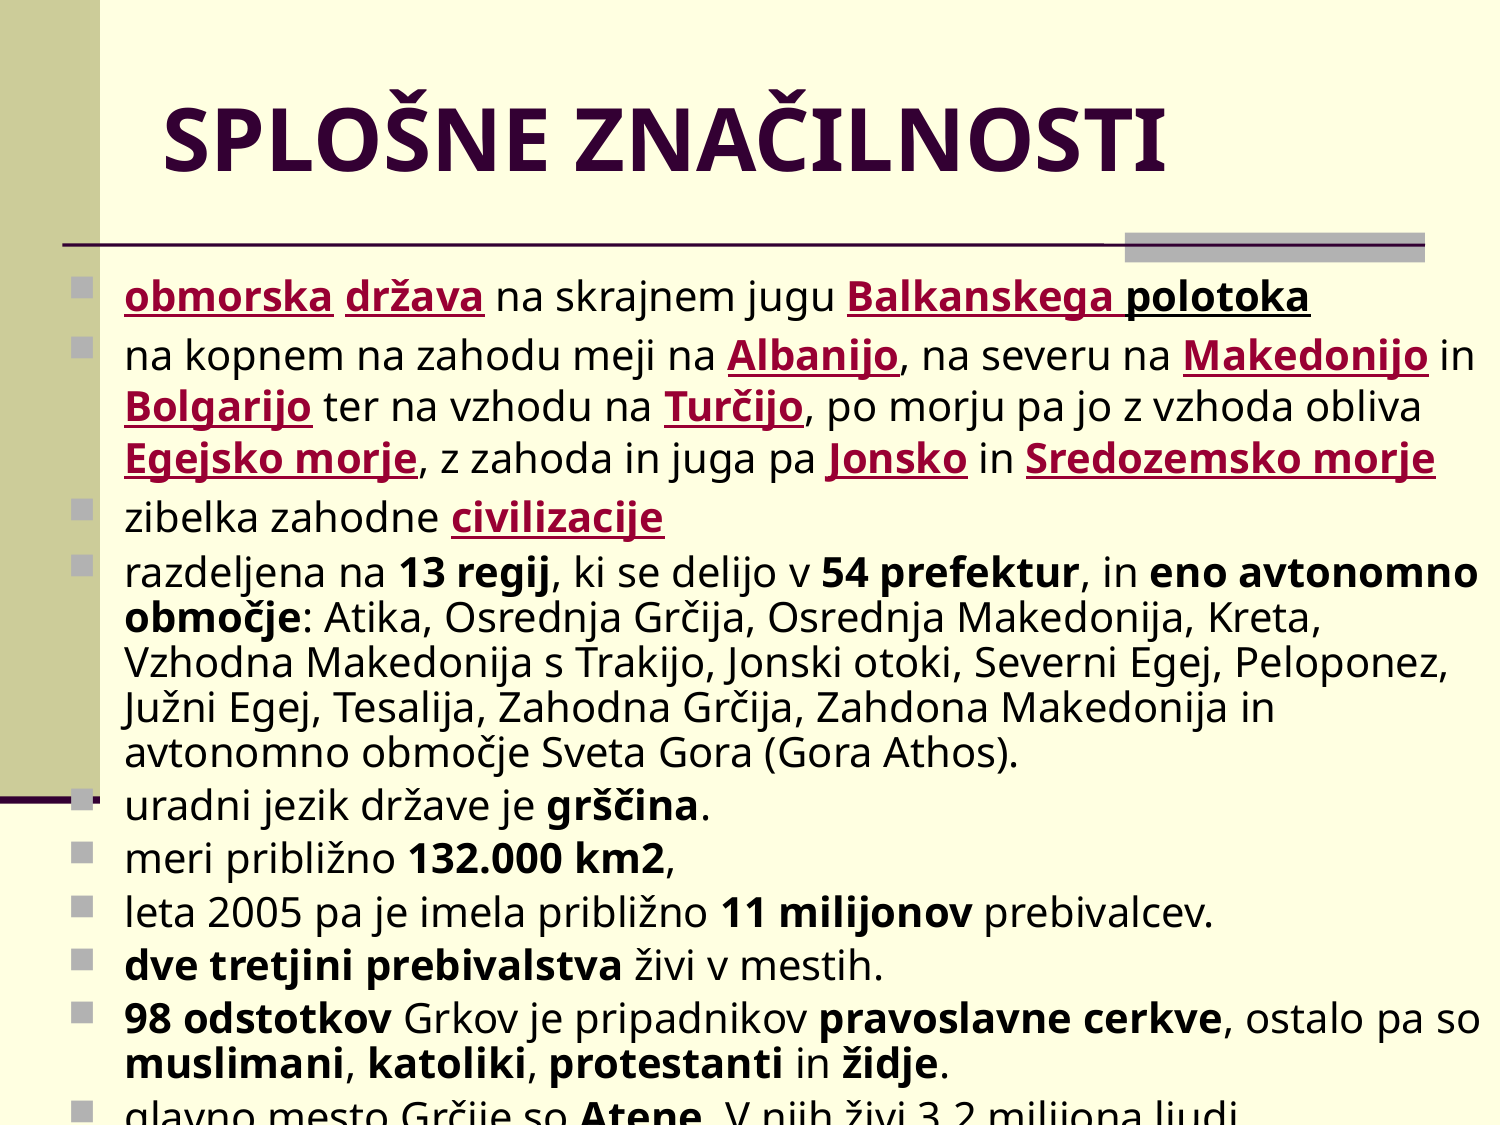

# SPLOŠNE ZNAČILNOSTI
obmorska država na skrajnem jugu Balkanskega polotoka
na kopnem na zahodu meji na Albanijo, na severu na Makedonijo in Bolgarijo ter na vzhodu na Turčijo, po morju pa jo z vzhoda obliva Egejsko morje, z zahoda in juga pa Jonsko in Sredozemsko morje
zibelka zahodne civilizacije
razdeljena na 13 regij, ki se delijo v 54 prefektur, in eno avtonomno območje: Atika, Osrednja Grčija, Osrednja Makedonija, Kreta, Vzhodna Makedonija s Trakijo, Jonski otoki, Severni Egej, Peloponez, Južni Egej, Tesalija, Zahodna Grčija, Zahdona Makedonija in avtonomno območje Sveta Gora (Gora Athos).
uradni jezik države je grščina.
meri približno 132.000 km2,
leta 2005 pa je imela približno 11 milijonov prebivalcev.
dve tretjini prebivalstva živi v mestih.
98 odstotkov Grkov je pripadnikov pravoslavne cerkve, ostalo pa so muslimani, katoliki, protestanti in židje.
glavno mesto Grčije so Atene. V njih živi 3.2 milijona ljudi.